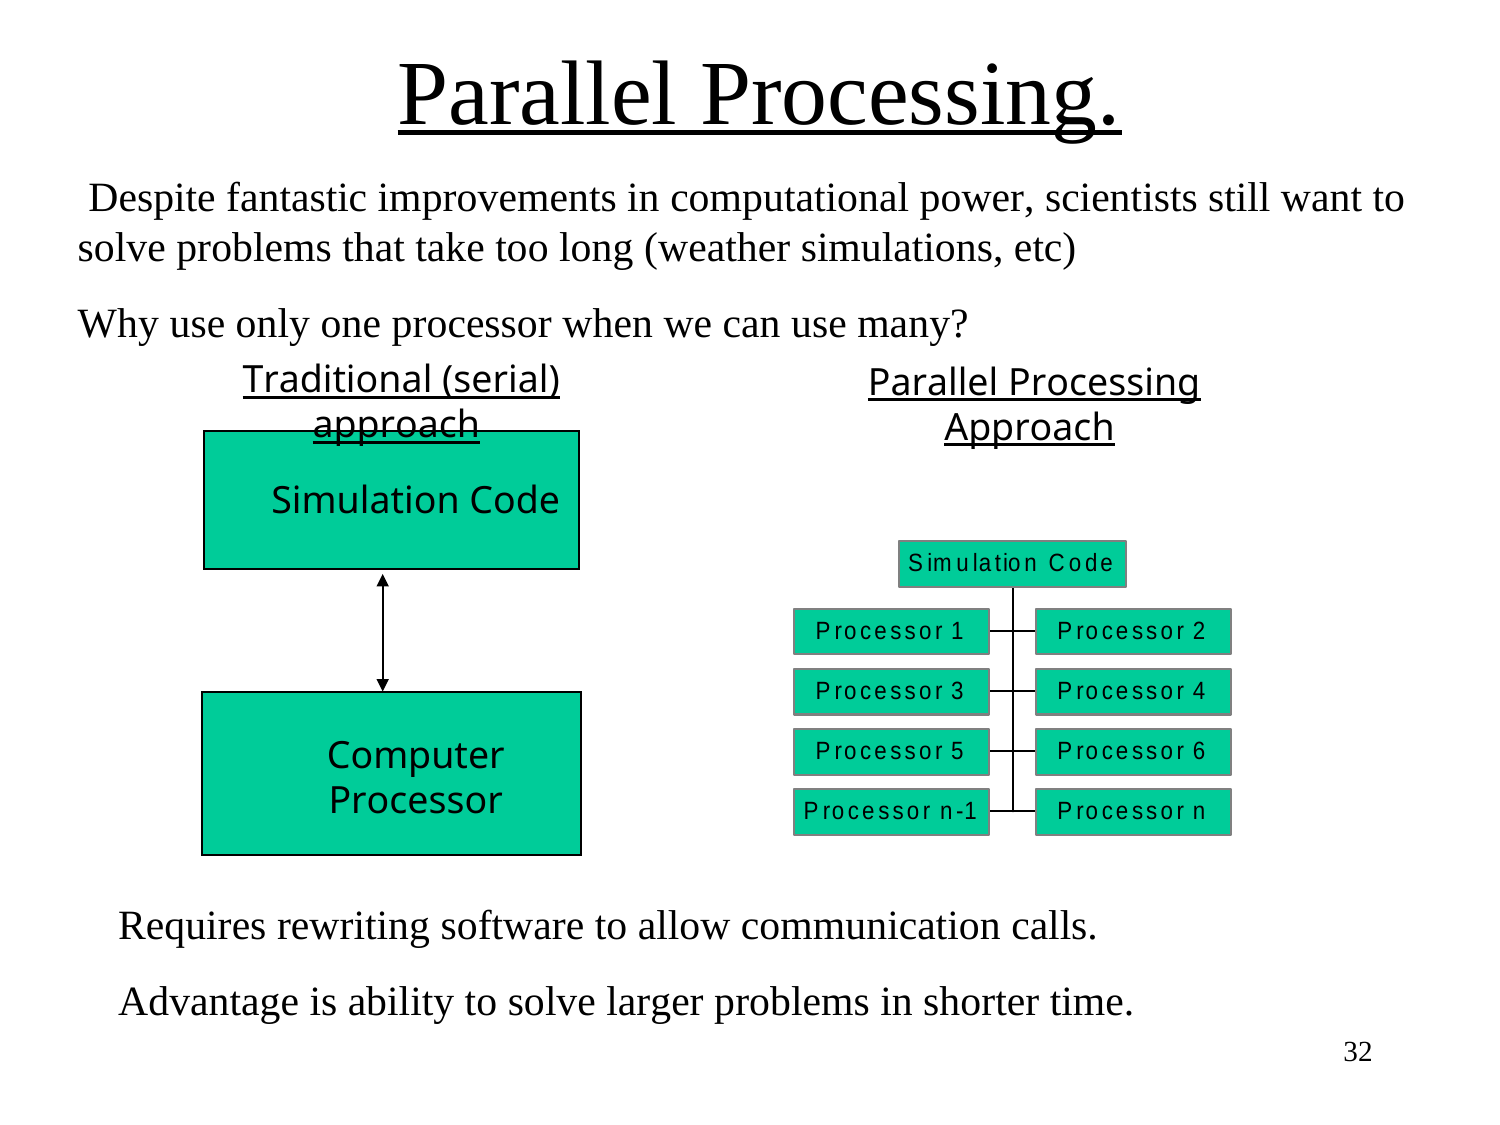

# Parallel Processing.
 Despite fantastic improvements in computational power, scientists still want to solve problems that take too long (weather simulations, etc)
Why use only one processor when we can use many?
 Traditional (serial) approach
 Parallel Processing Approach
 Simulation Code
Computer Processor
Requires rewriting software to allow communication calls.
Advantage is ability to solve larger problems in shorter time.